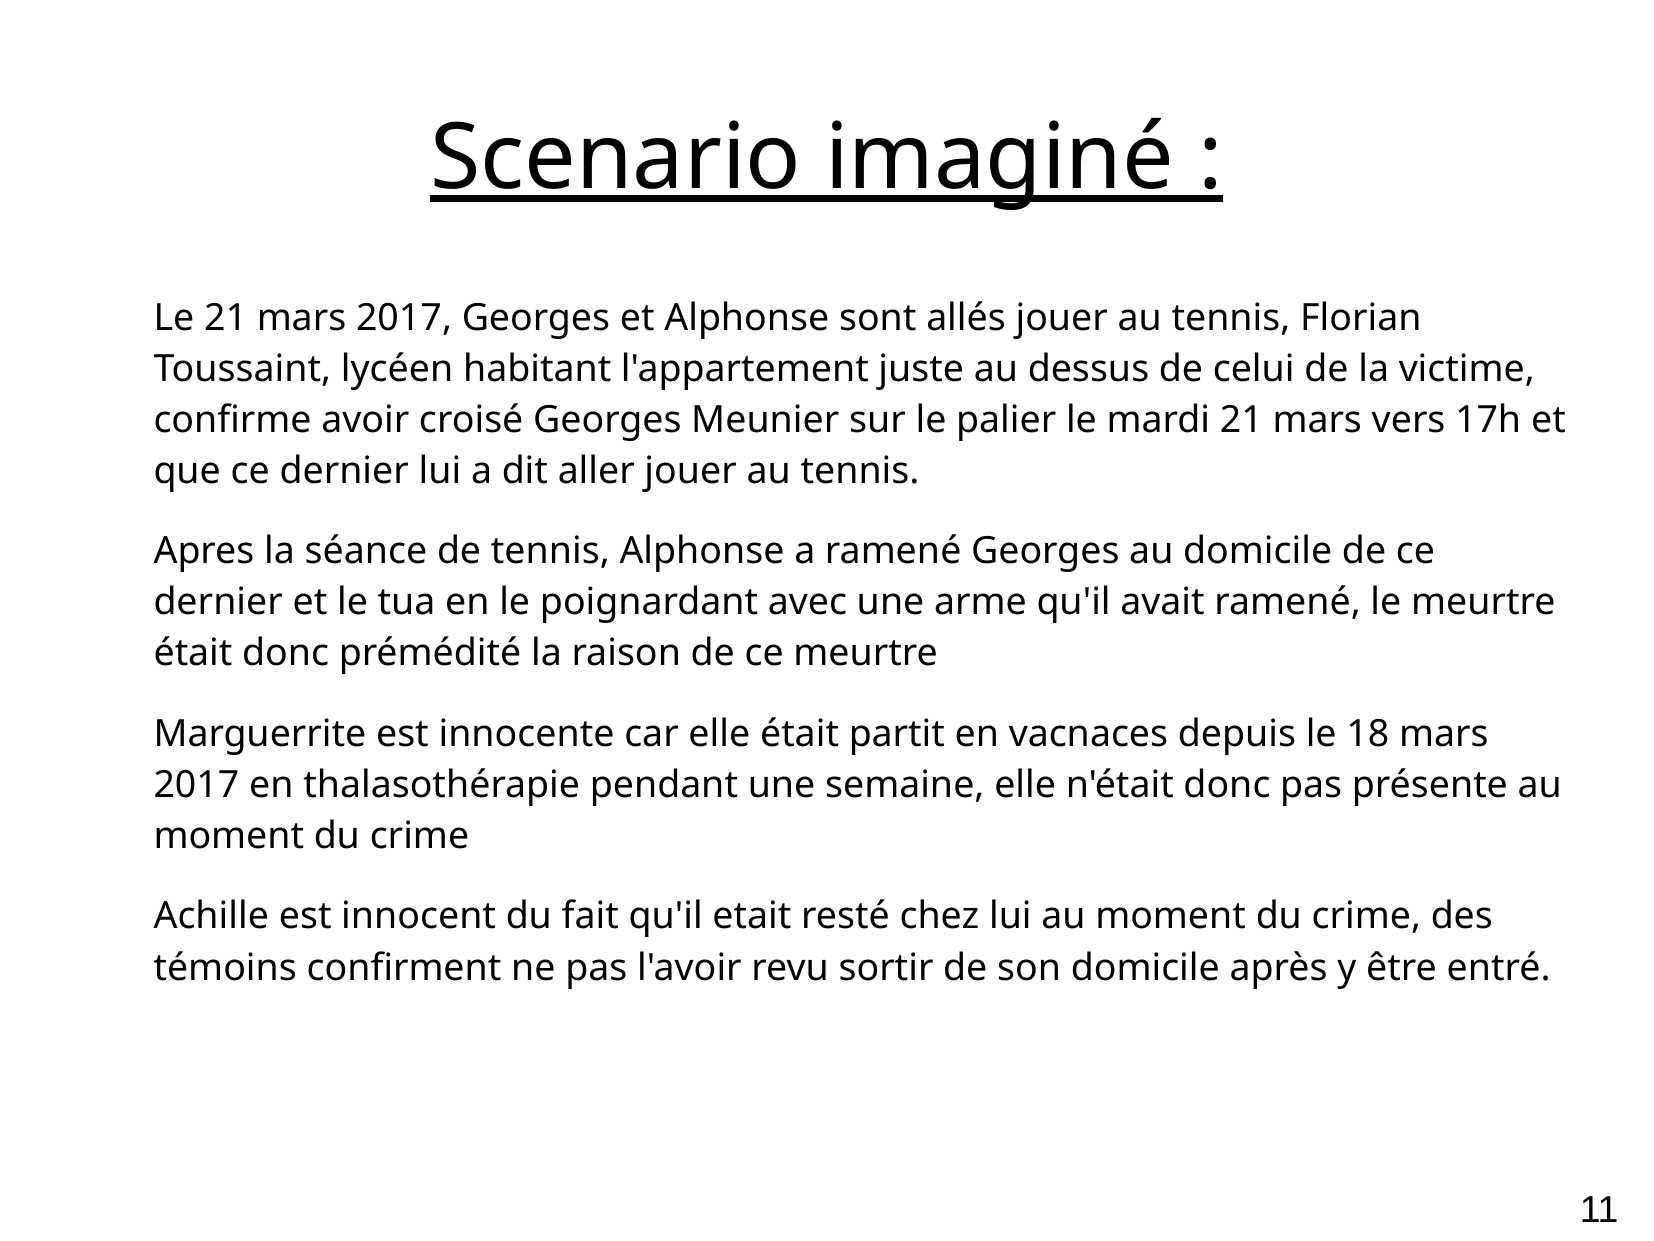

# Scenario imaginé :
Le 21 mars 2017, Georges et Alphonse sont allés jouer au tennis, Florian Toussaint, lycéen habitant l'appartement juste au dessus de celui de la victime, confirme avoir croisé Georges Meunier sur le palier le mardi 21 mars vers 17h et que ce dernier lui a dit aller jouer au tennis.
Apres la séance de tennis, Alphonse a ramené Georges au domicile de ce dernier et le tua en le poignardant avec une arme qu'il avait ramené, le meurtre était donc prémédité la raison de ce meurtre
Marguerrite est innocente car elle était partit en vacnaces depuis le 18 mars 2017 en thalasothérapie pendant une semaine, elle n'était donc pas présente au moment du crime
Achille est innocent du fait qu'il etait resté chez lui au moment du crime, des témoins confirment ne pas l'avoir revu sortir de son domicile après y être entré.
11